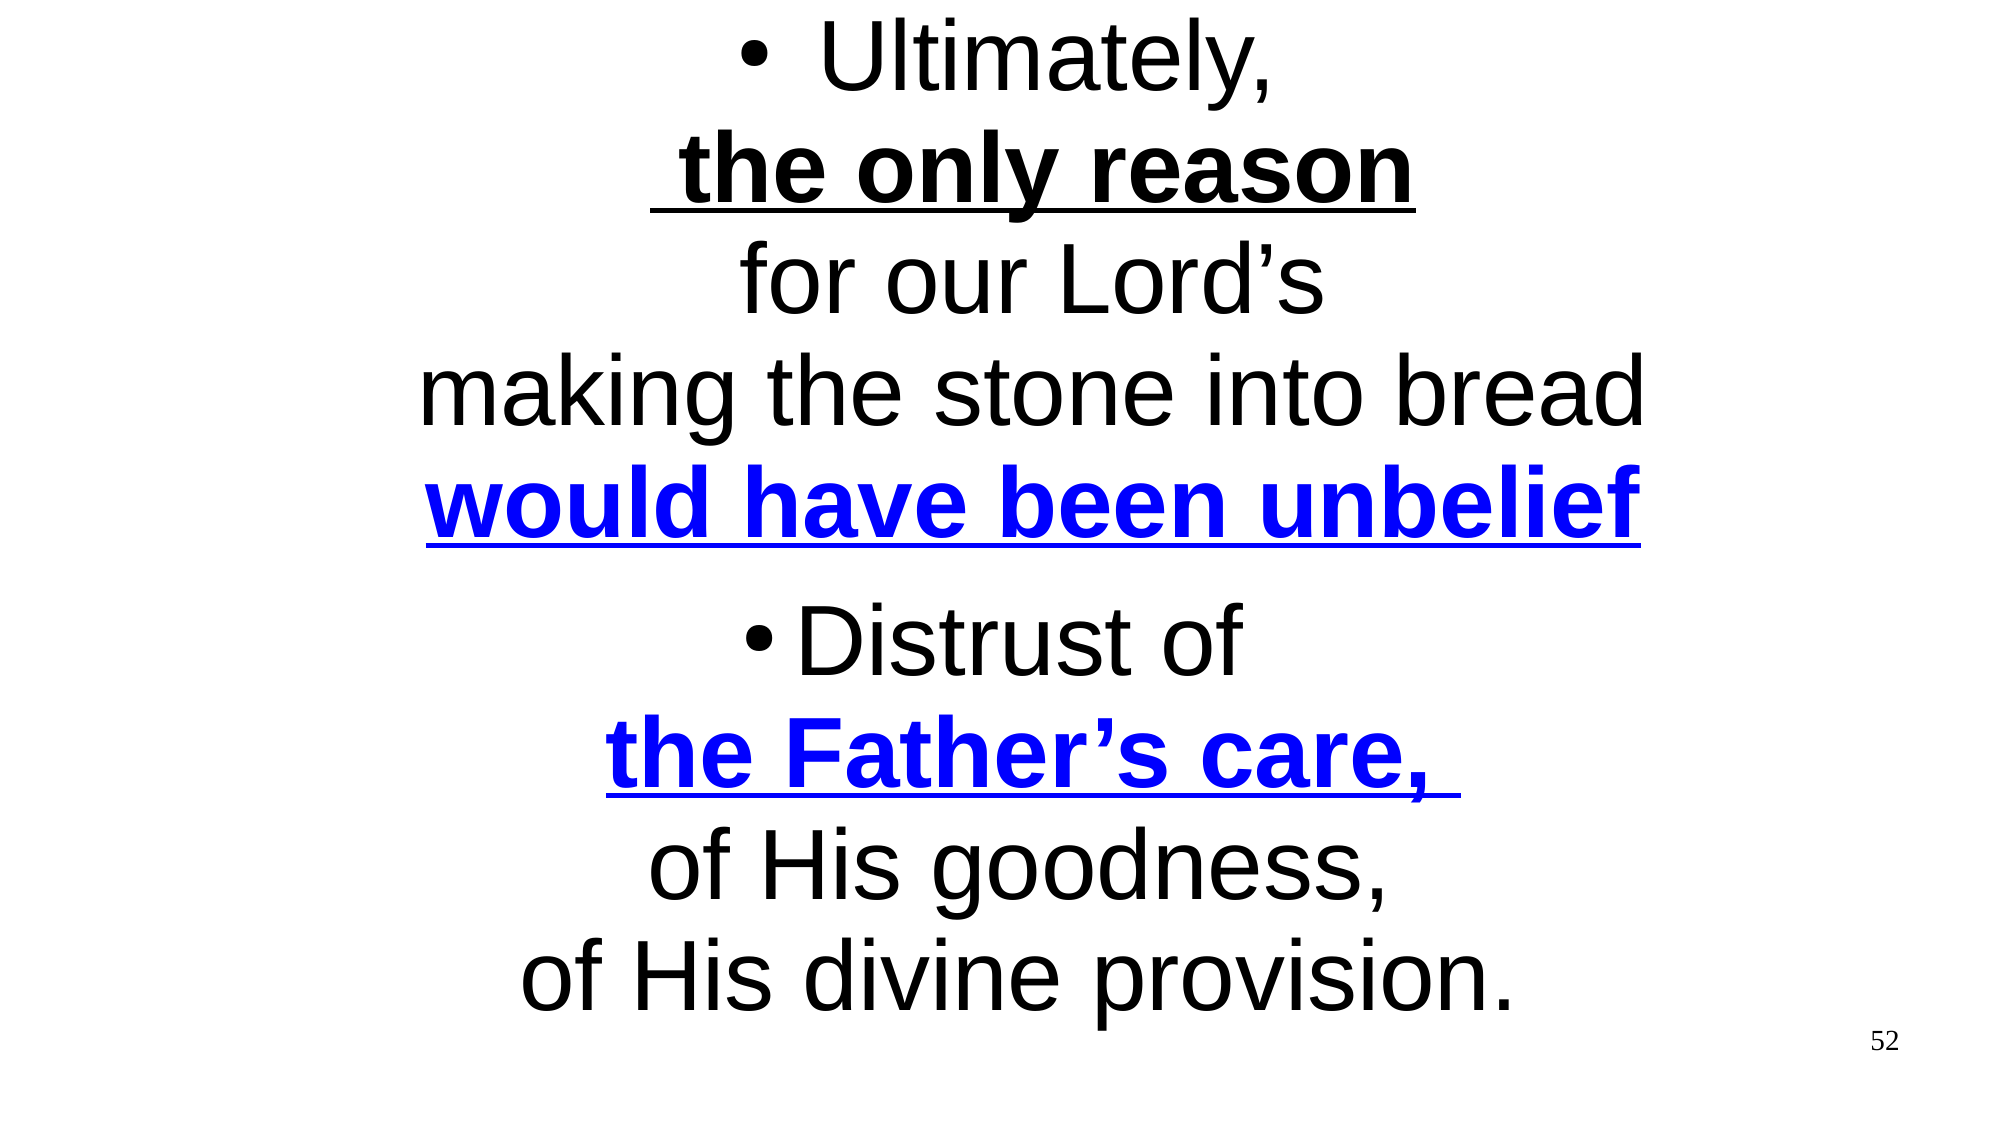

# Ultimately, the only reason for our Lord’s making the stone into bread would have been unbelief
Distrust of
the Father’s care,
of His goodness,
of His divine provision.
52